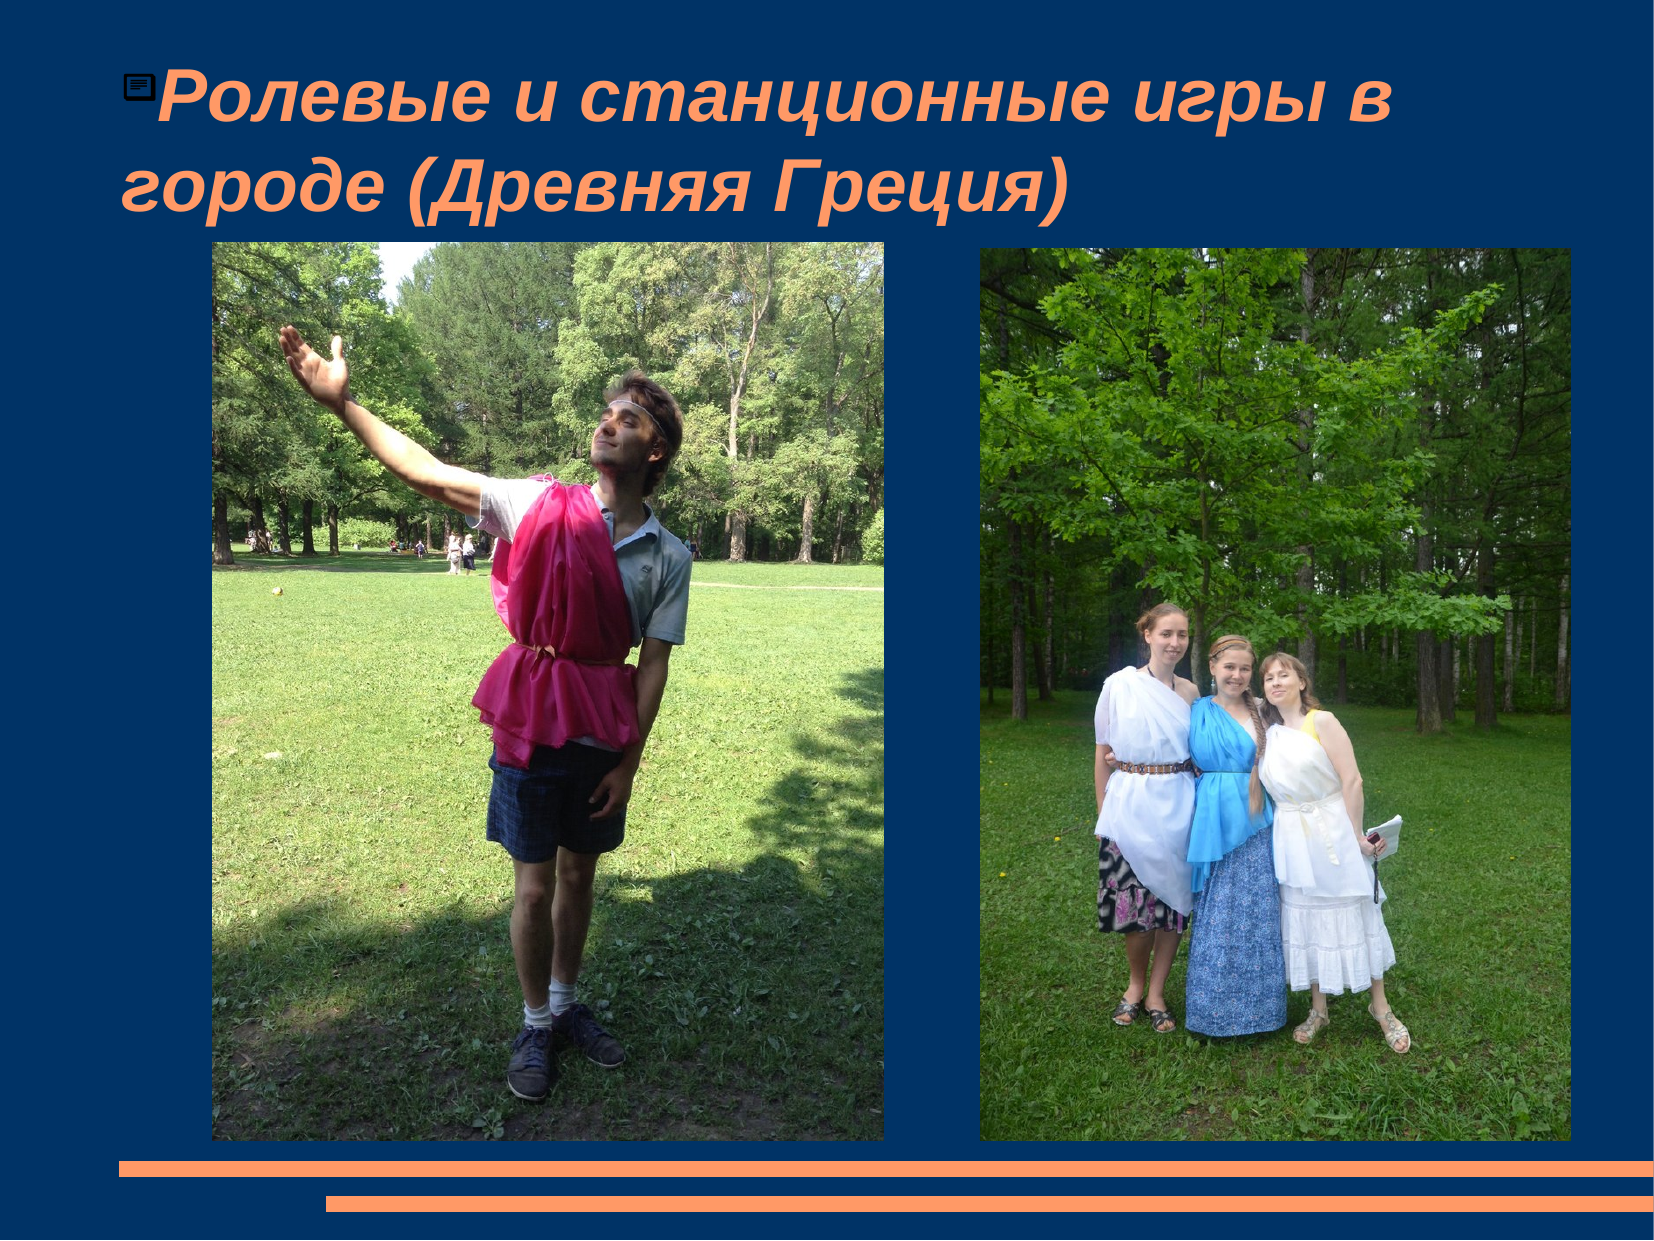

# Ролевые и станционные игры в городе (Древняя Греция)